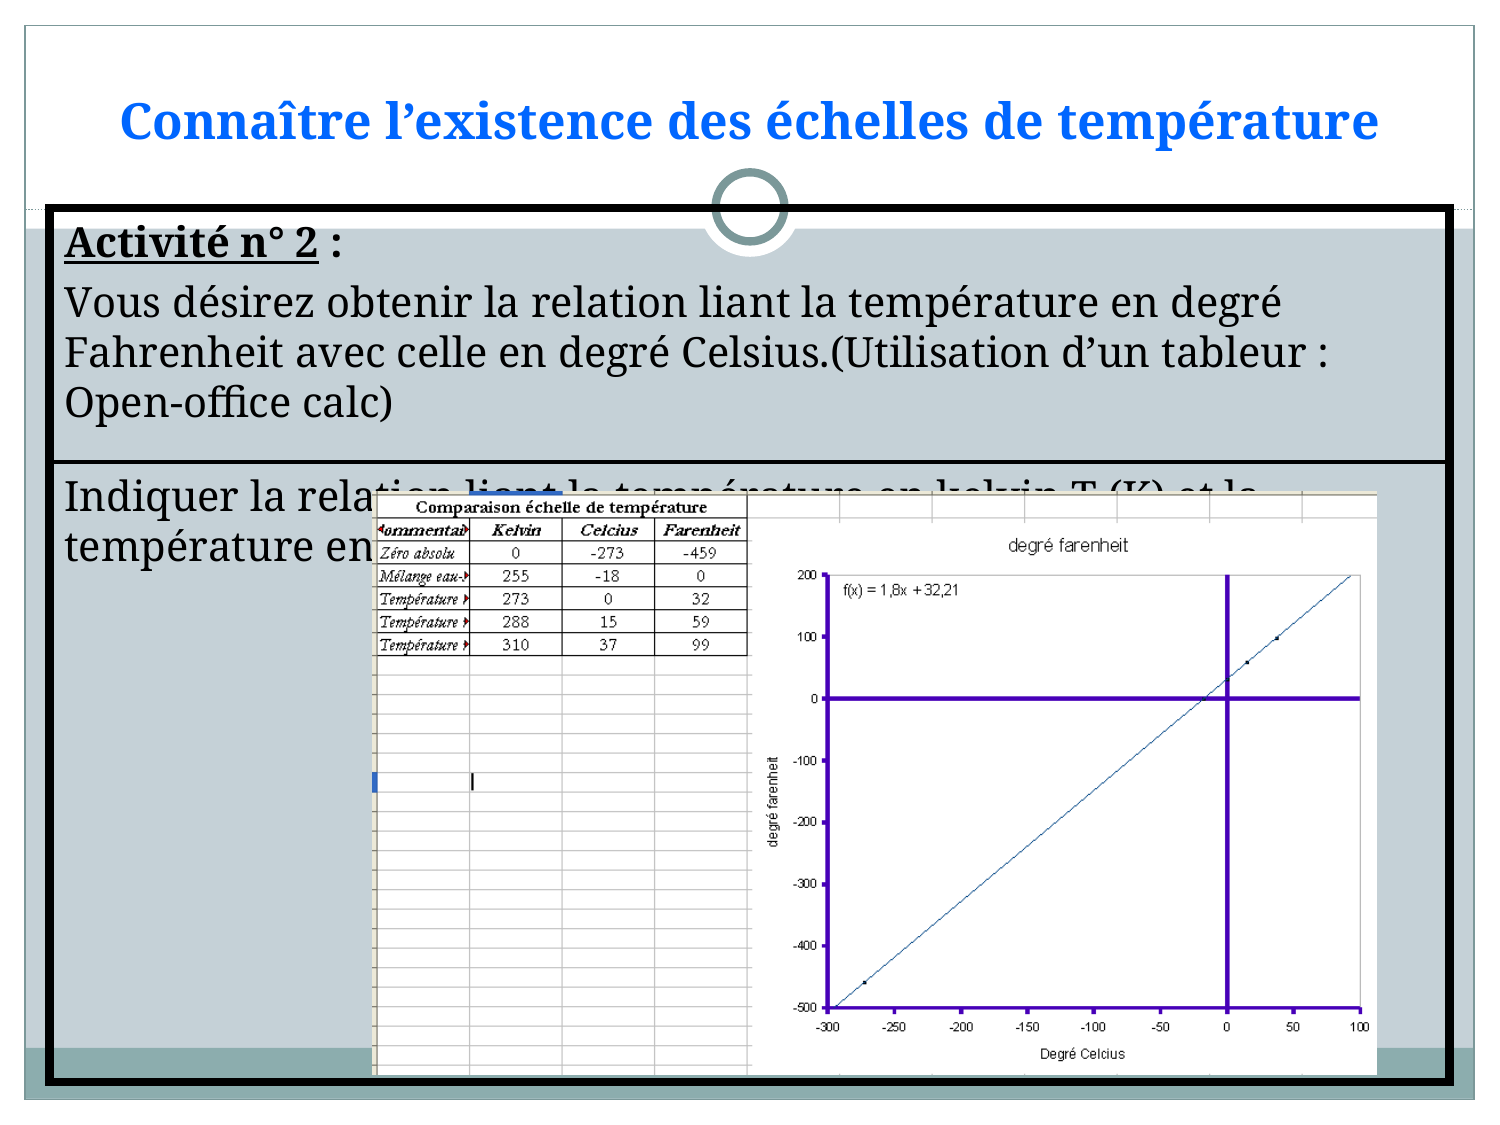

# Connaître l’existence des échelles de température
| Activité n° 2 : Vous désirez obtenir la relation liant la température en degré Fahrenheit avec celle en degré Celsius.(Utilisation d’un tableur : Open-office calc) |
| --- |
| Indiquer la relation liant la température en kelvin T (K) et la température en degré Celcius T (°C) |